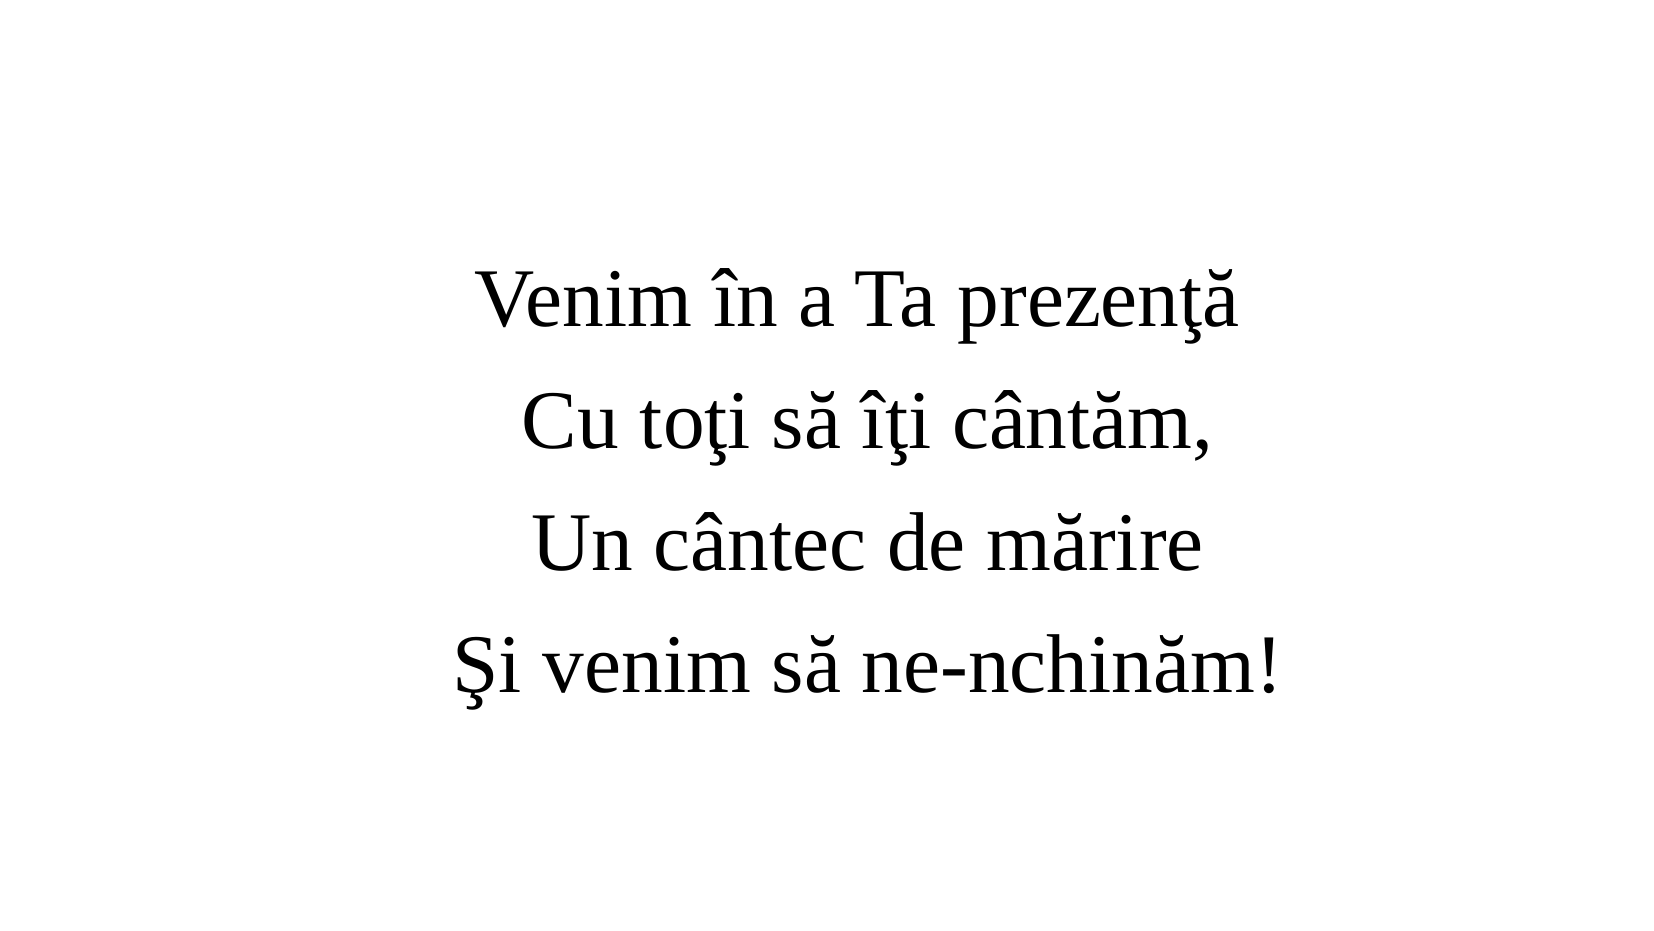

# Venim în a Ta prezenţă
Cu toţi să îţi cântăm,
Un cântec de mărire
Şi venim să ne-nchinăm!